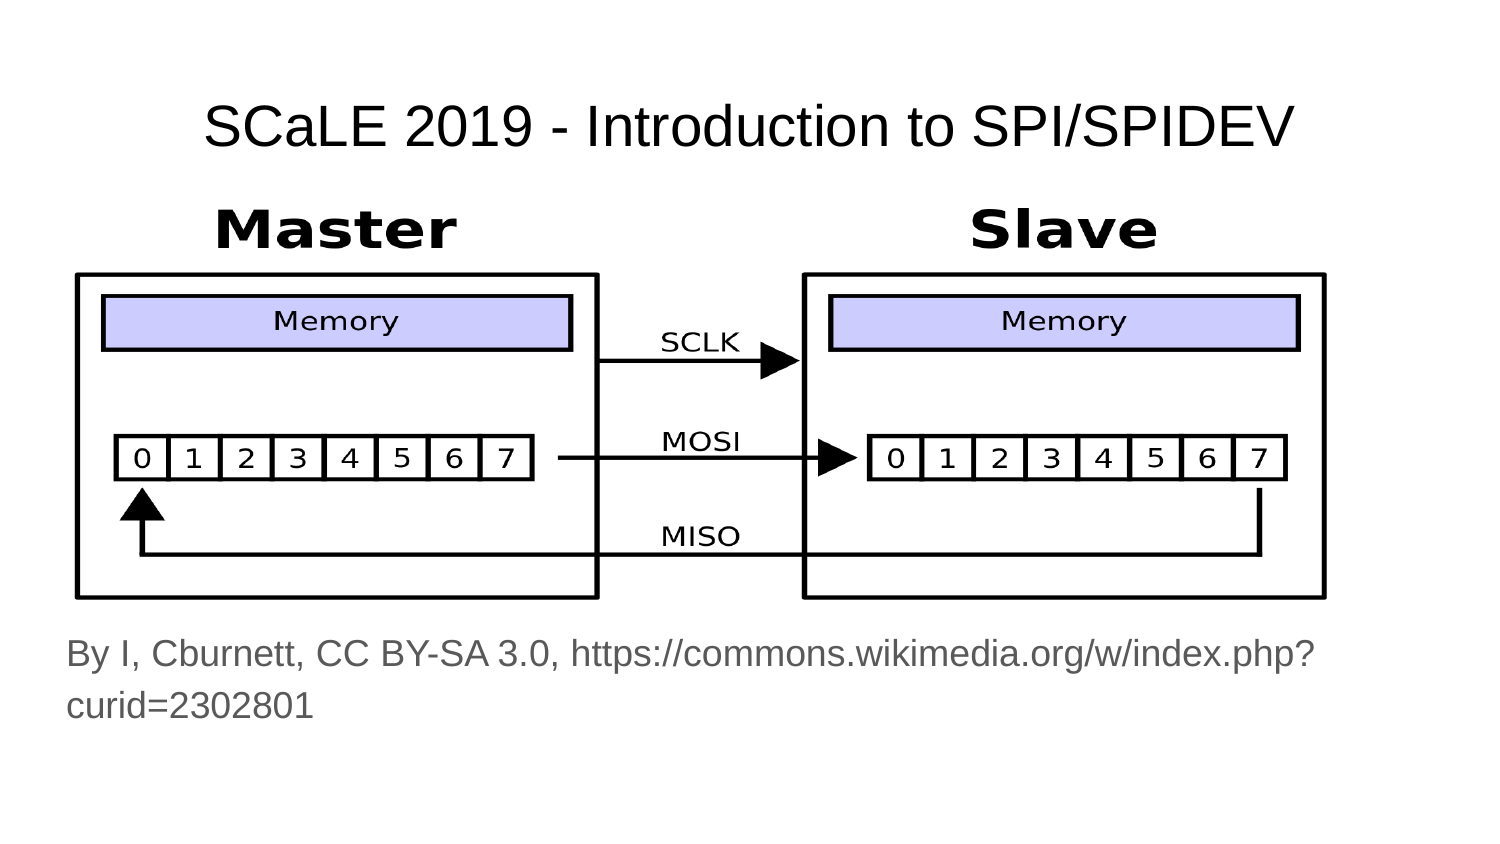

# SCaLE 2019 - Introduction to SPI/SPIDEV
By I, Cburnett, CC BY-SA 3.0, https://commons.wikimedia.org/w/index.php?curid=2302801